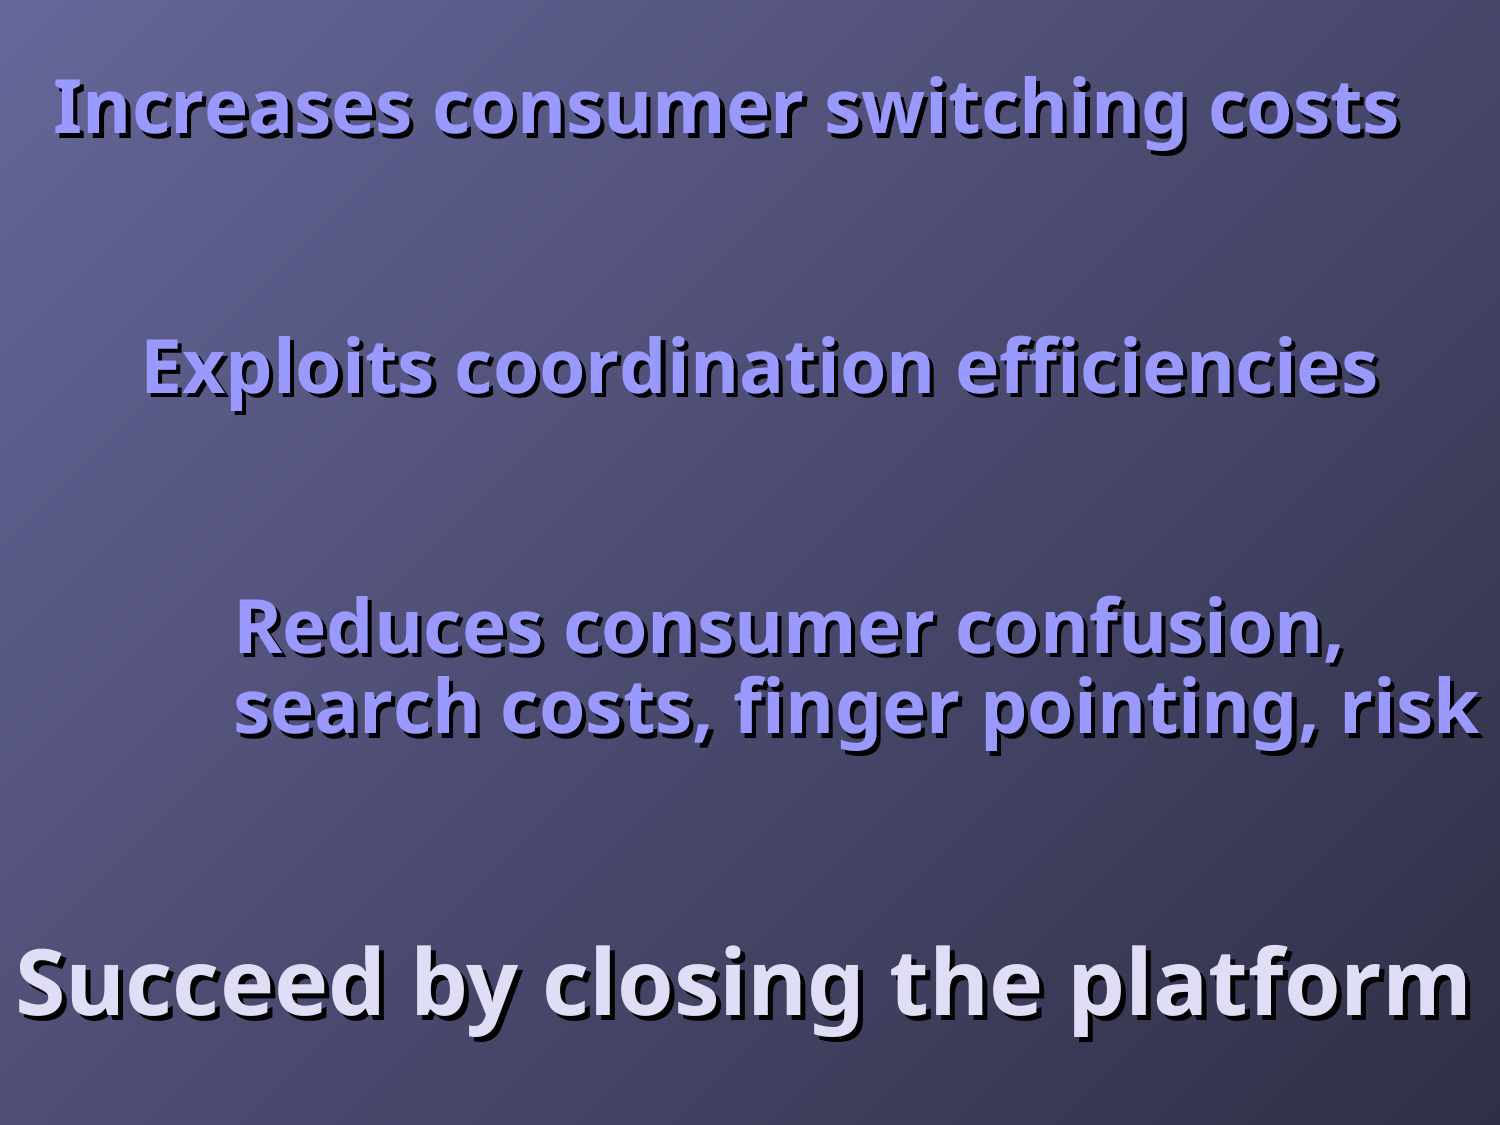

Increases consumer switching costs
Exploits coordination efficiencies
Reduces consumer confusion,
search costs, finger pointing, risk
# Succeed by closing the platform